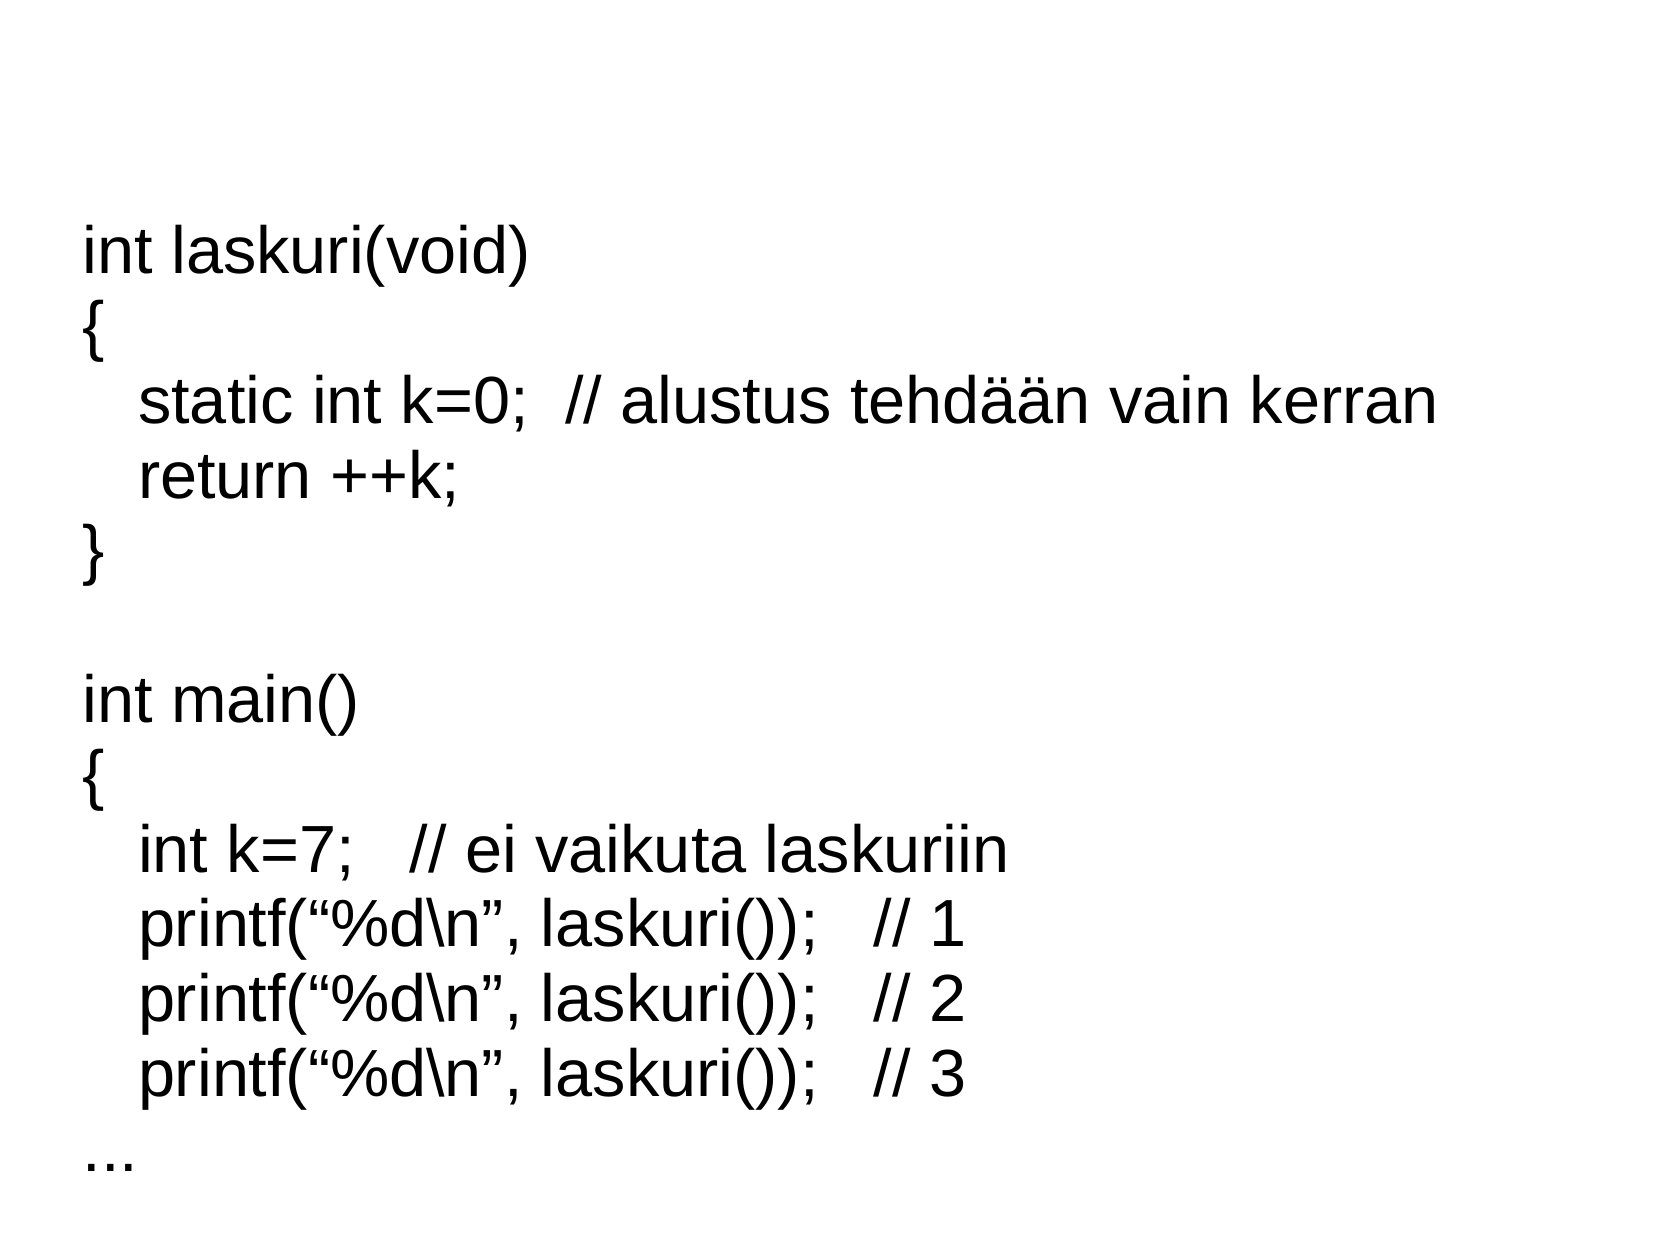

int laskuri(void)
{
 static int k=0; // alustus tehdään vain kerran
 return ++k;
}
int main()
{
 int k=7; // ei vaikuta laskuriin
 printf(“%d\n”, laskuri()); // 1
 printf(“%d\n”, laskuri()); // 2
 printf(“%d\n”, laskuri()); // 3
...